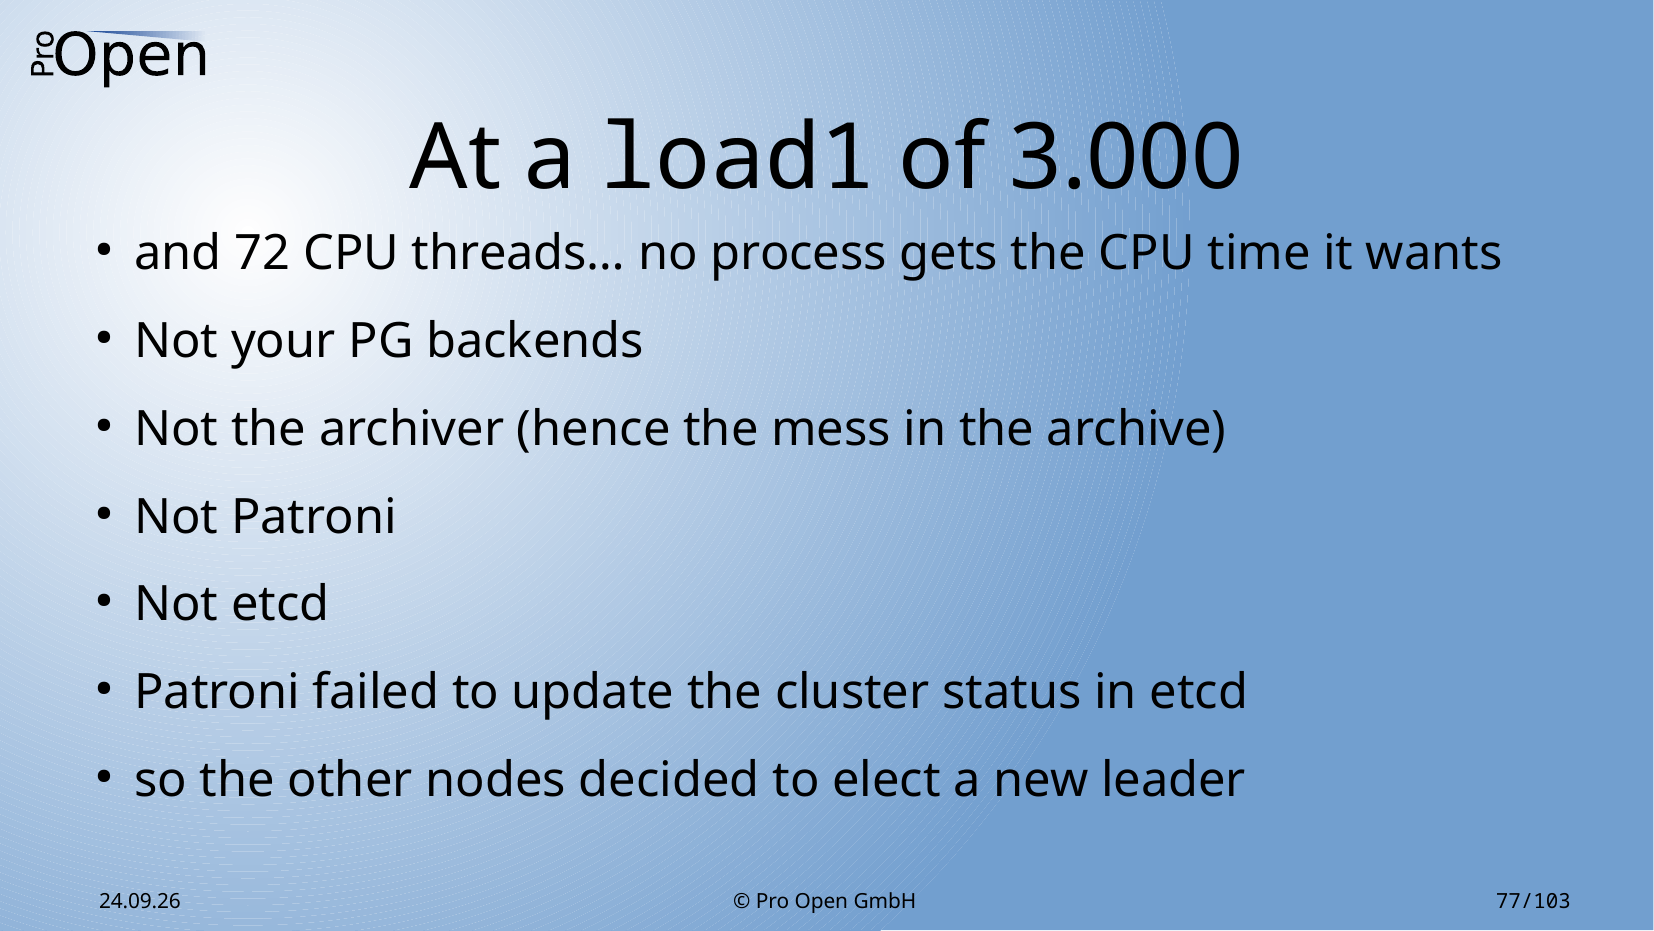

# At a load1 of 3.000
and 72 CPU threads… no process gets the CPU time it wants
Not your PG backends
Not the archiver (hence the mess in the archive)
Not Patroni
Not etcd
Patroni failed to update the cluster status in etcd
so the other nodes decided to elect a new leader
© Pro Open GmbH
77